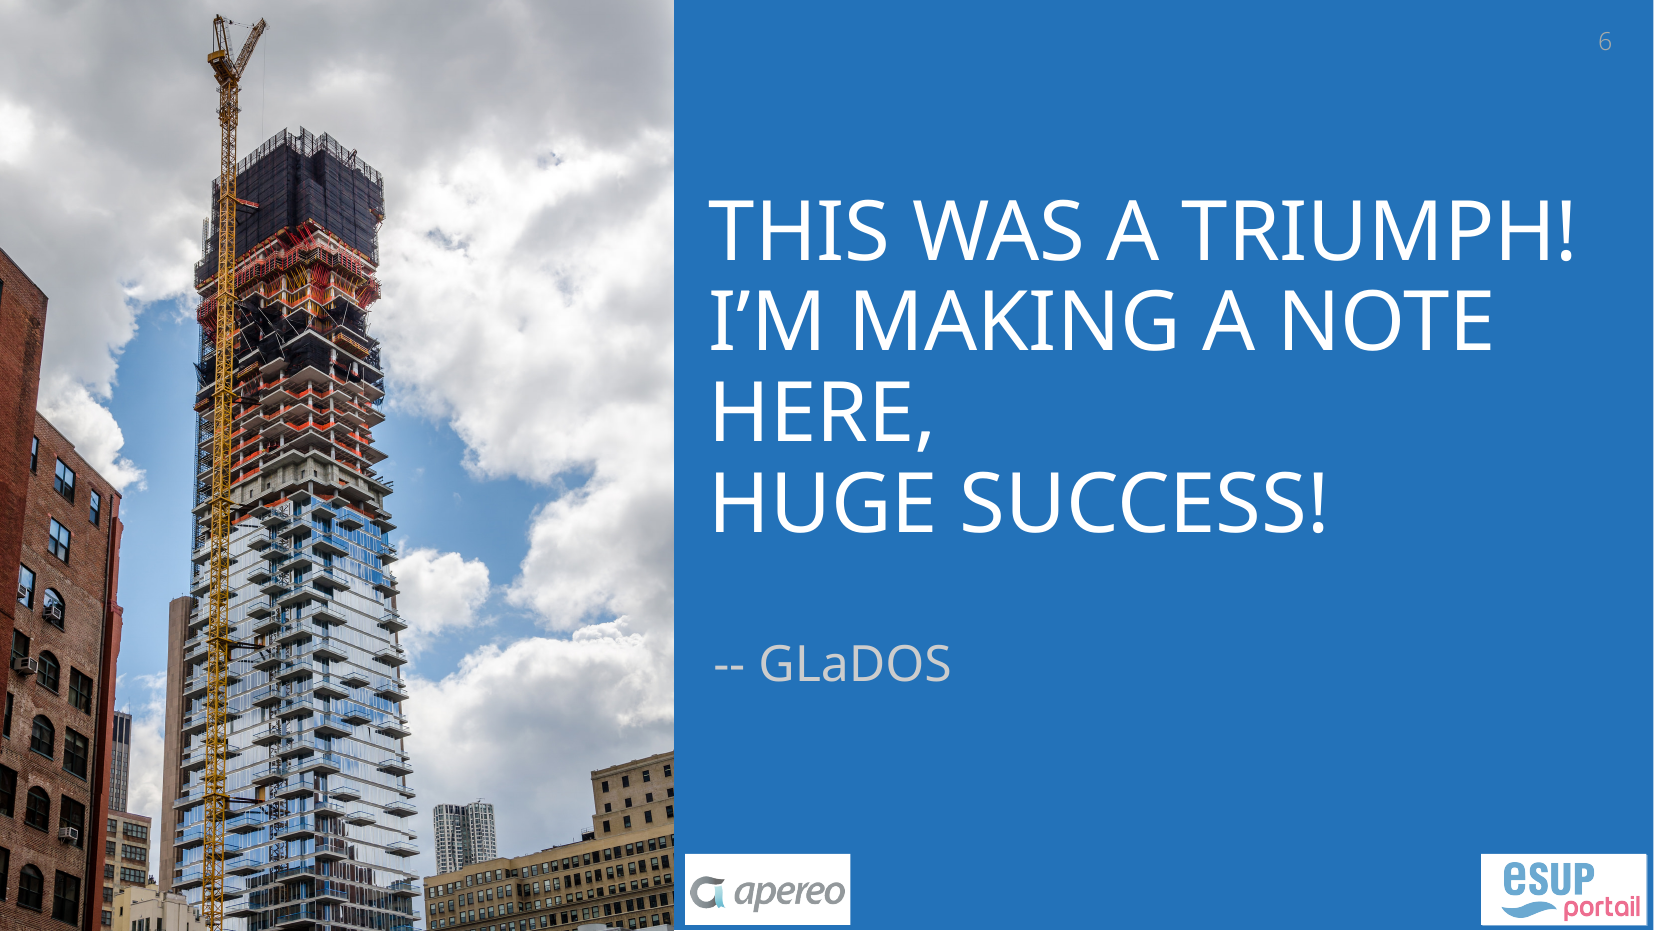

THIS WAS A TRIUMPH!
I’M MAKING A NOTE HERE,
HUGE SUCCESS!
-- GLaDOS